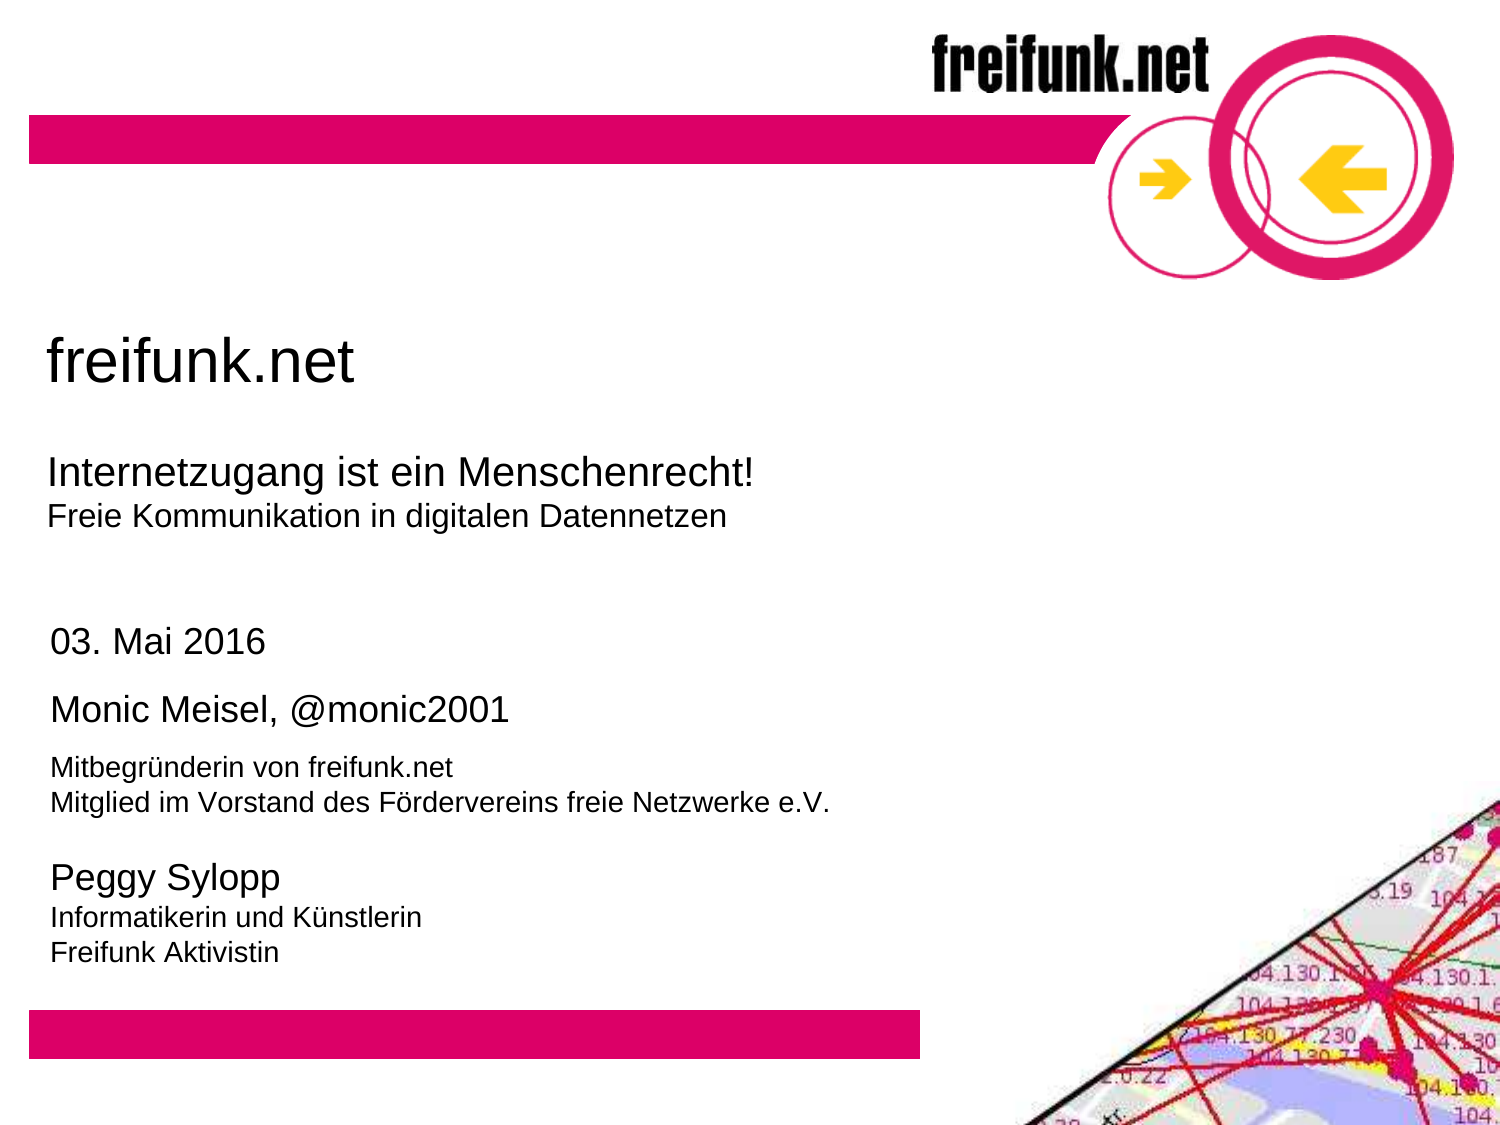

freifunk.net
Internetzugang ist ein Menschenrecht!
Freie Kommunikation in digitalen Datennetzen
03. Mai 2016
Monic Meisel, @monic2001
Mitbegründerin von freifunk.net
Mitglied im Vorstand des Fördervereins freie Netzwerke e.V.
Peggy Sylopp
Informatikerin und Künstlerin
Freifunk Aktivistin